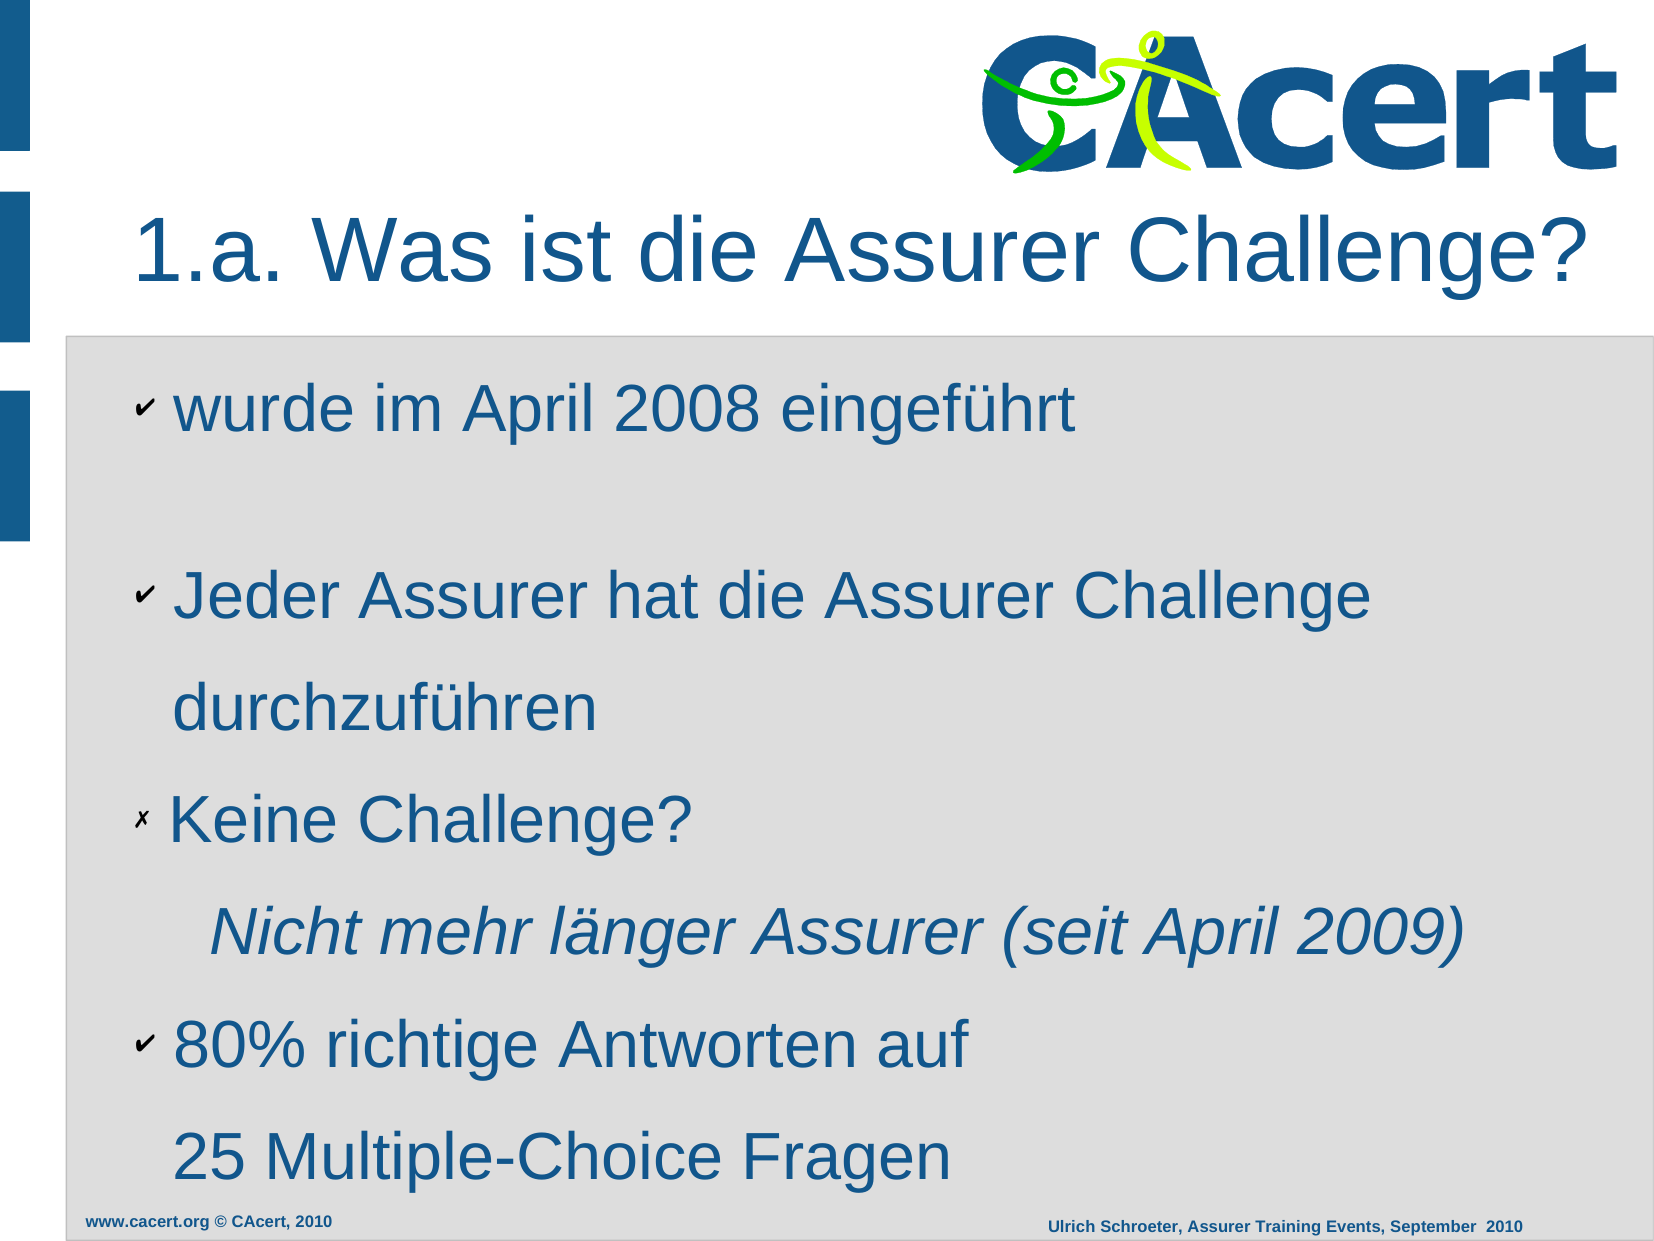

1.a. Was ist die Assurer Challenge?
 wurde im April 2008 eingeführt
 Jeder Assurer hat die Assurer Challenge
 durchzuführen
 Keine Challenge?
 Nicht mehr länger Assurer (seit April 2009)
 80% richtige Antworten auf
 25 Multiple-Choice Fragen